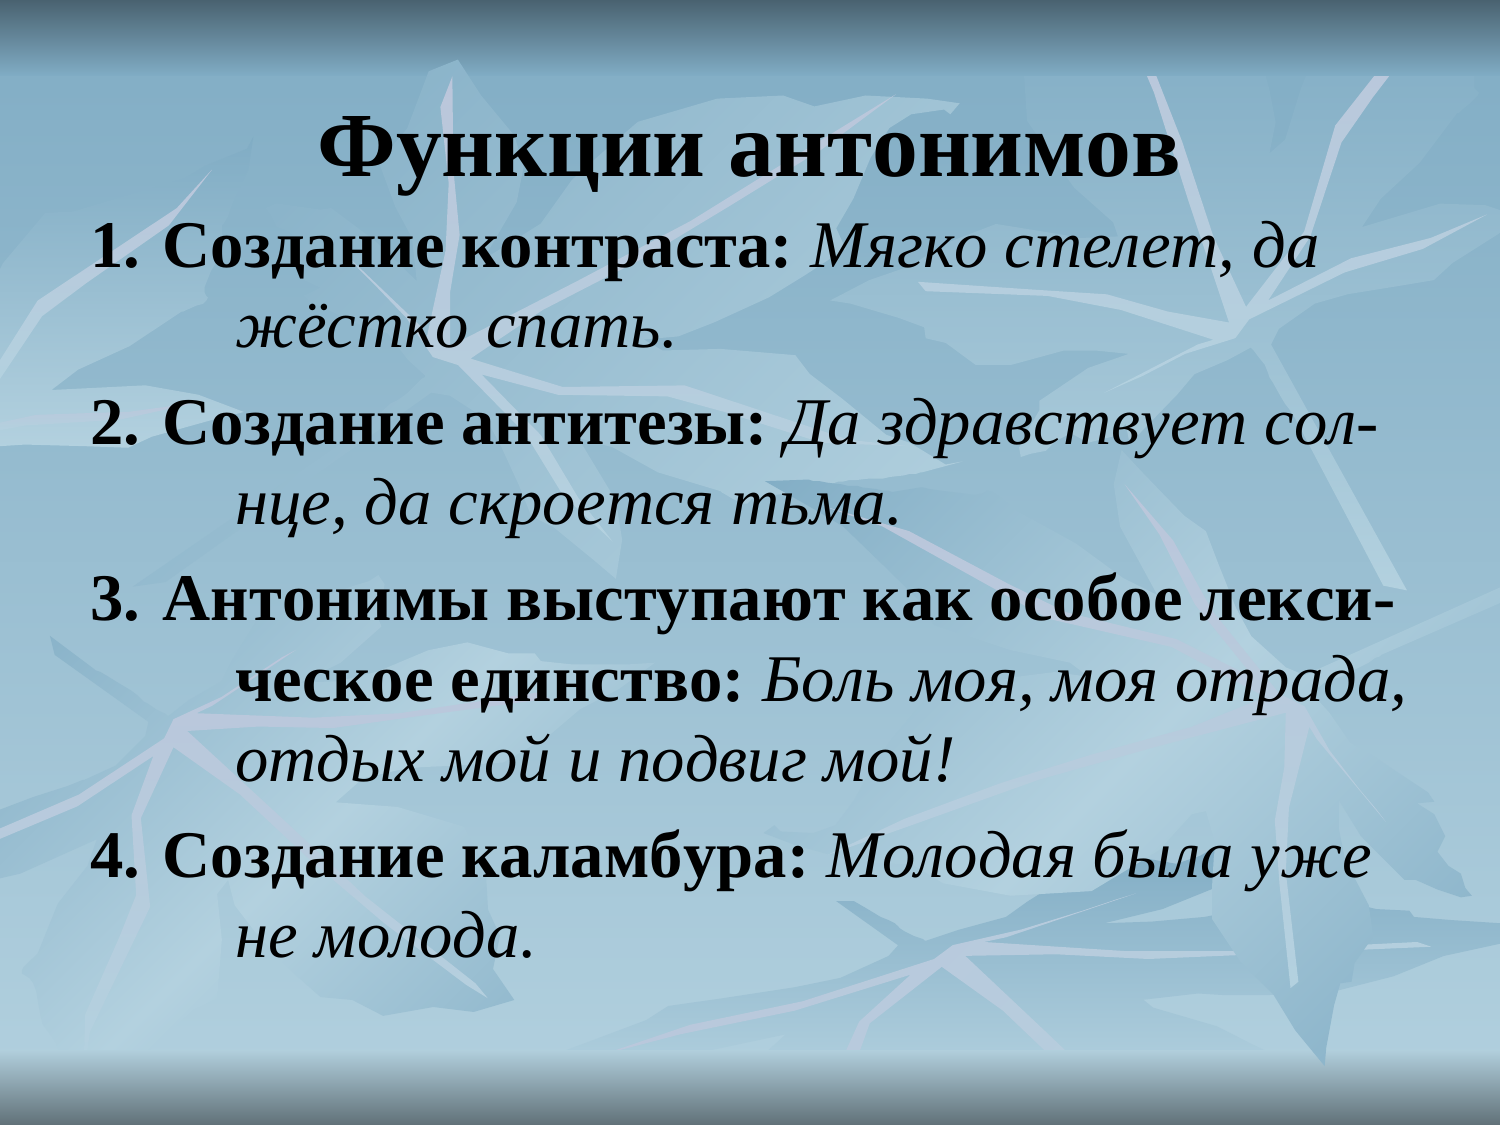

# Функции антонимов
Создание контраста: Мягко стелет, да жёстко спать.
Создание антитезы: Да здравствует сол-нце, да скроется тьма.
Антонимы выступают как особое лекси-ческое единство: Боль моя, моя отрада, отдых мой и подвиг мой!
Создание каламбура: Молодая была уже не молода.